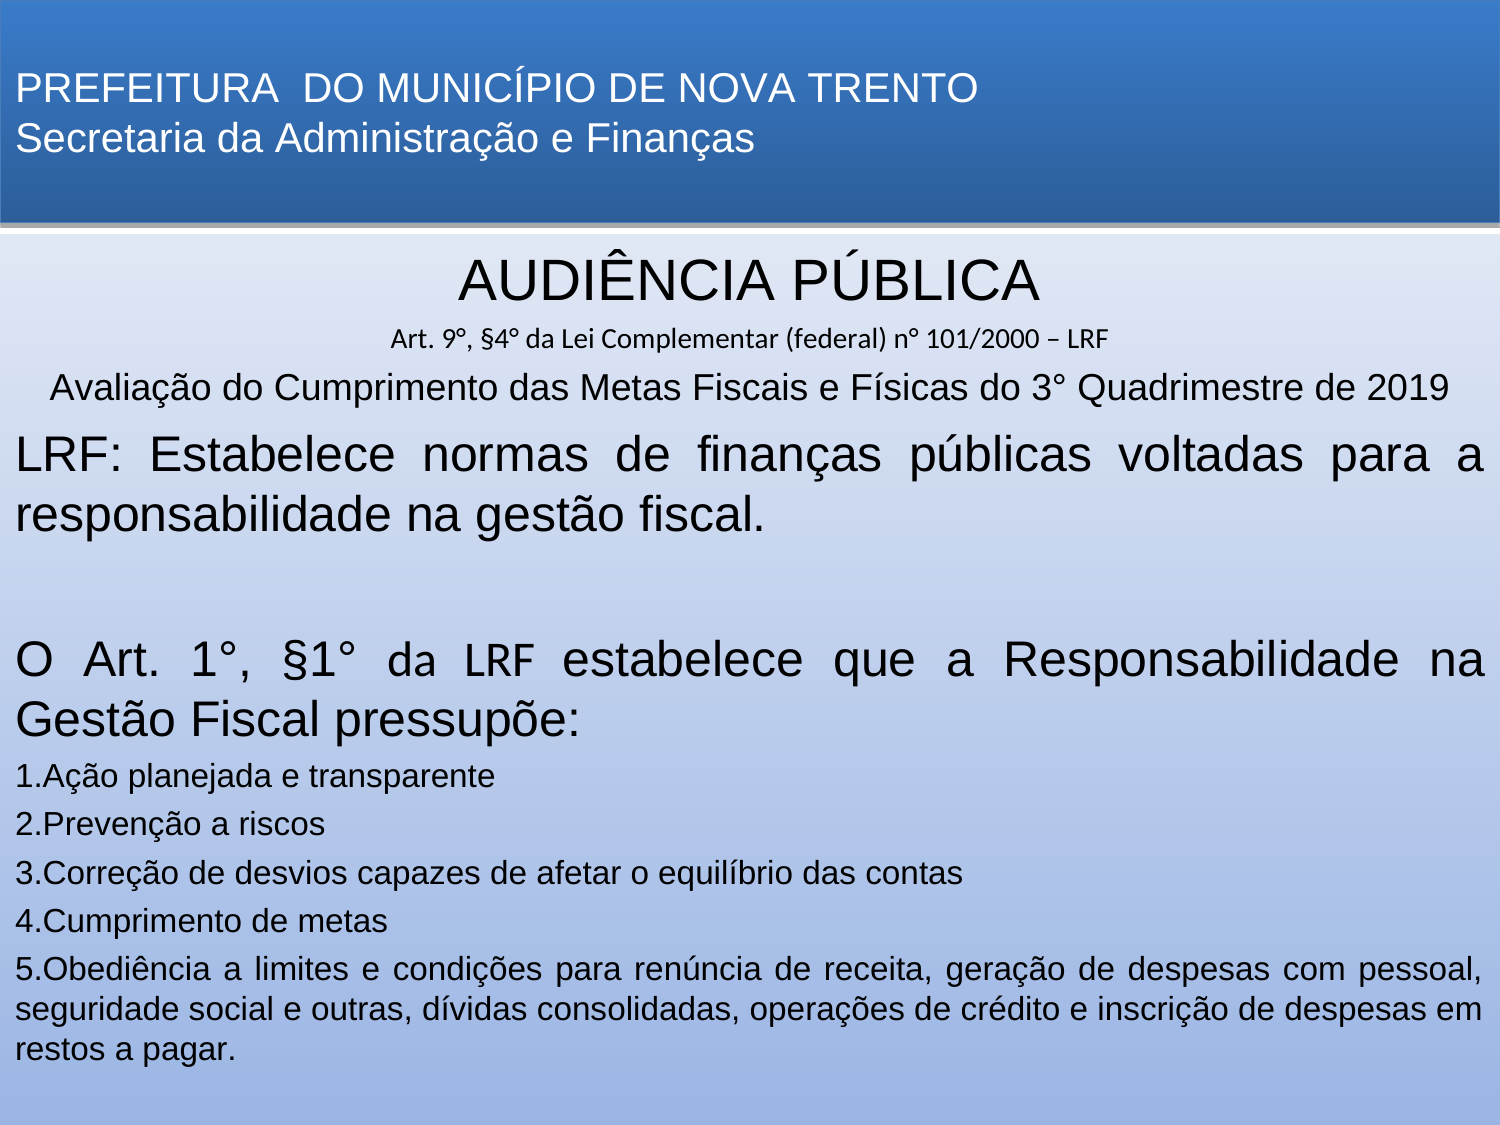

# PREFEITURA DO MUNICÍPIO DE NOVA TRENTO Secretaria da Administração e Finanças
AUDIÊNCIA PÚBLICA
Art. 9°, §4° da Lei Complementar (federal) n° 101/2000 – LRF
Avaliação do Cumprimento das Metas Fiscais e Físicas do 3° Quadrimestre de 2019
LRF: Estabelece normas de finanças públicas voltadas para a responsabilidade na gestão fiscal.
O Art. 1°, §1° da LRF estabelece que a Responsabilidade na Gestão Fiscal pressupõe:
Ação planejada e transparente
Prevenção a riscos
Correção de desvios capazes de afetar o equilíbrio das contas
Cumprimento de metas
Obediência a limites e condições para renúncia de receita, geração de despesas com pessoal, seguridade social e outras, dívidas consolidadas, operações de crédito e inscrição de despesas em restos a pagar.